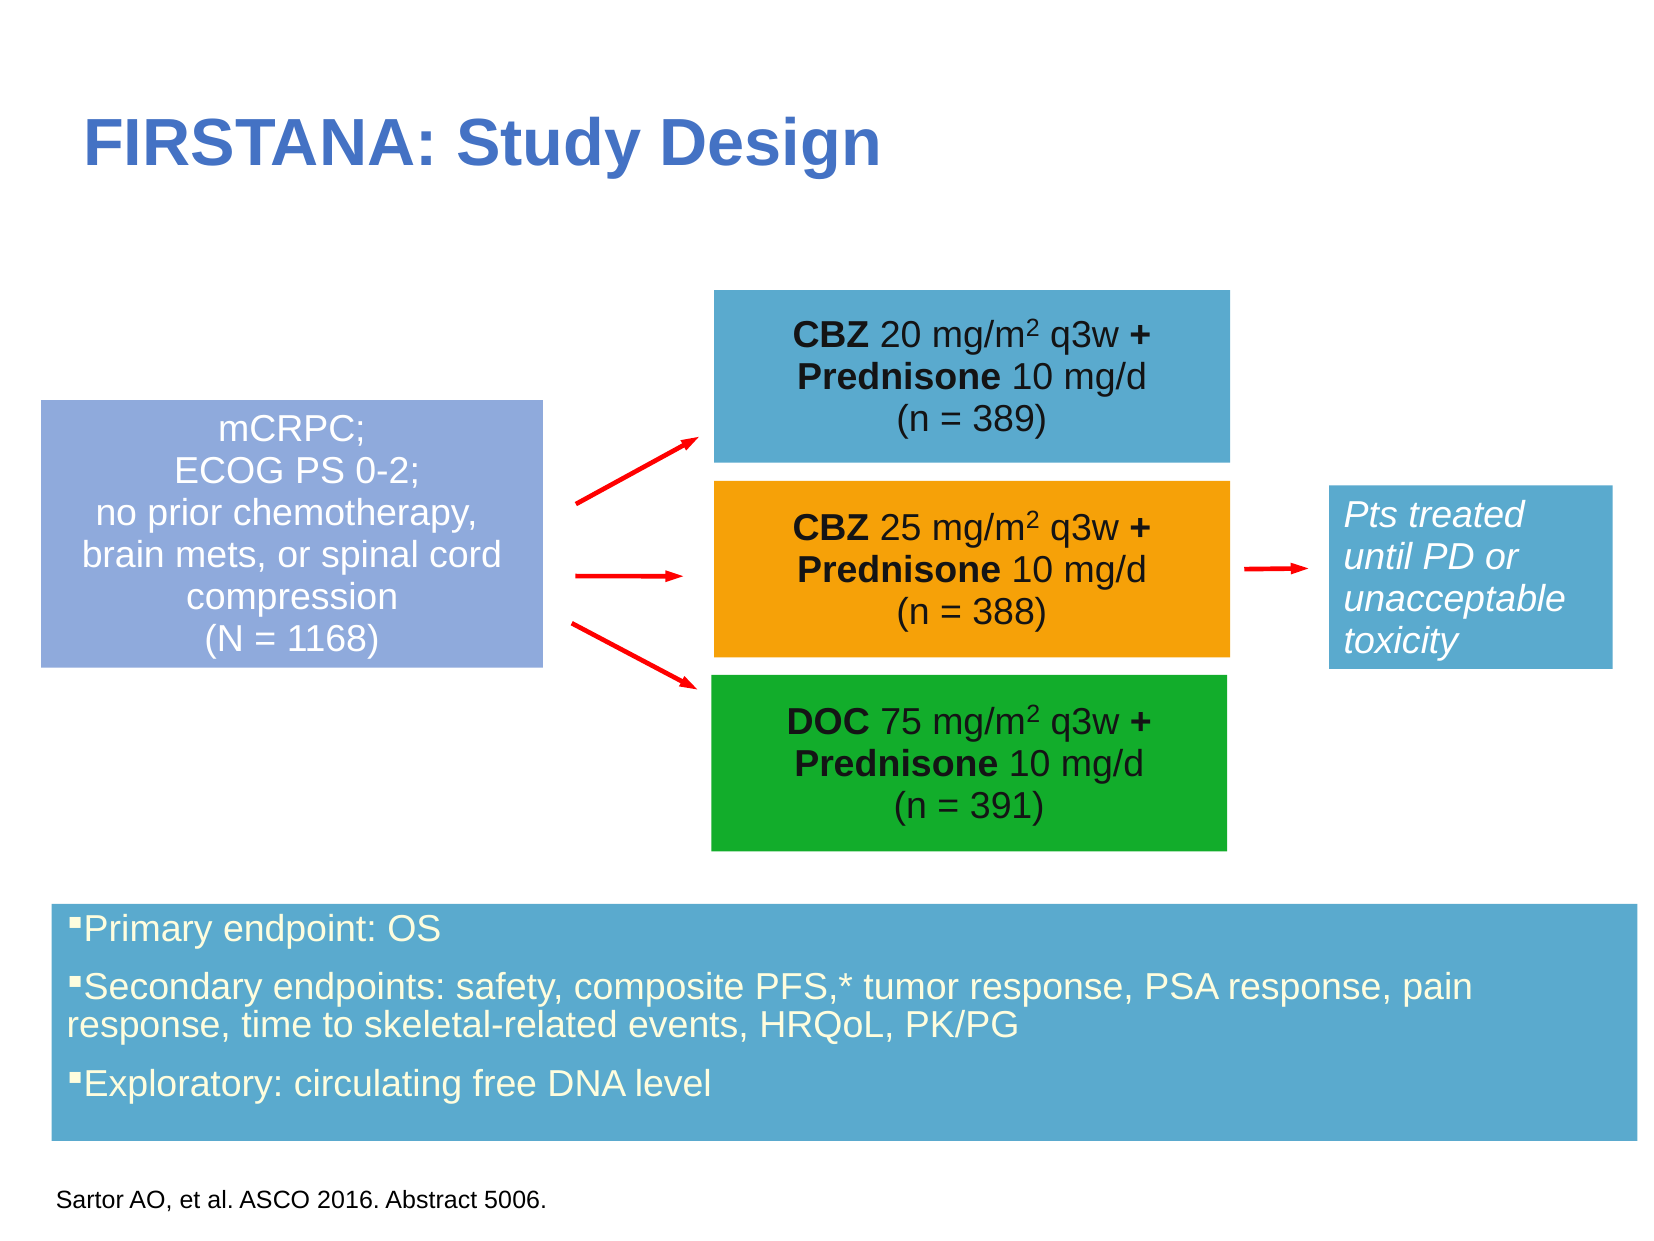

FIRSTANA: Study Design
CBZ 20 mg/m2 q3w +
Prednisone 10 mg/d
(n = 389)
mCRPC;
 ECOG PS 0-2;
no prior chemotherapy,
brain mets, or spinal cord compression
(N = 1168)
CBZ 25 mg/m2 q3w +
Prednisone 10 mg/d
(n = 388)
DOC 75 mg/m2 q3w +
Prednisone 10 mg/d
(n = 391)
Pts treated until PD or unacceptable toxicity
Primary endpoint: OS
Secondary endpoints: safety, composite PFS,* tumor response, PSA response, pain response, time to skeletal-related events, HRQoL, PK/PG
Exploratory: circulating free DNA level
Sartor AO, et al. ASCO 2016. Abstract 5006.